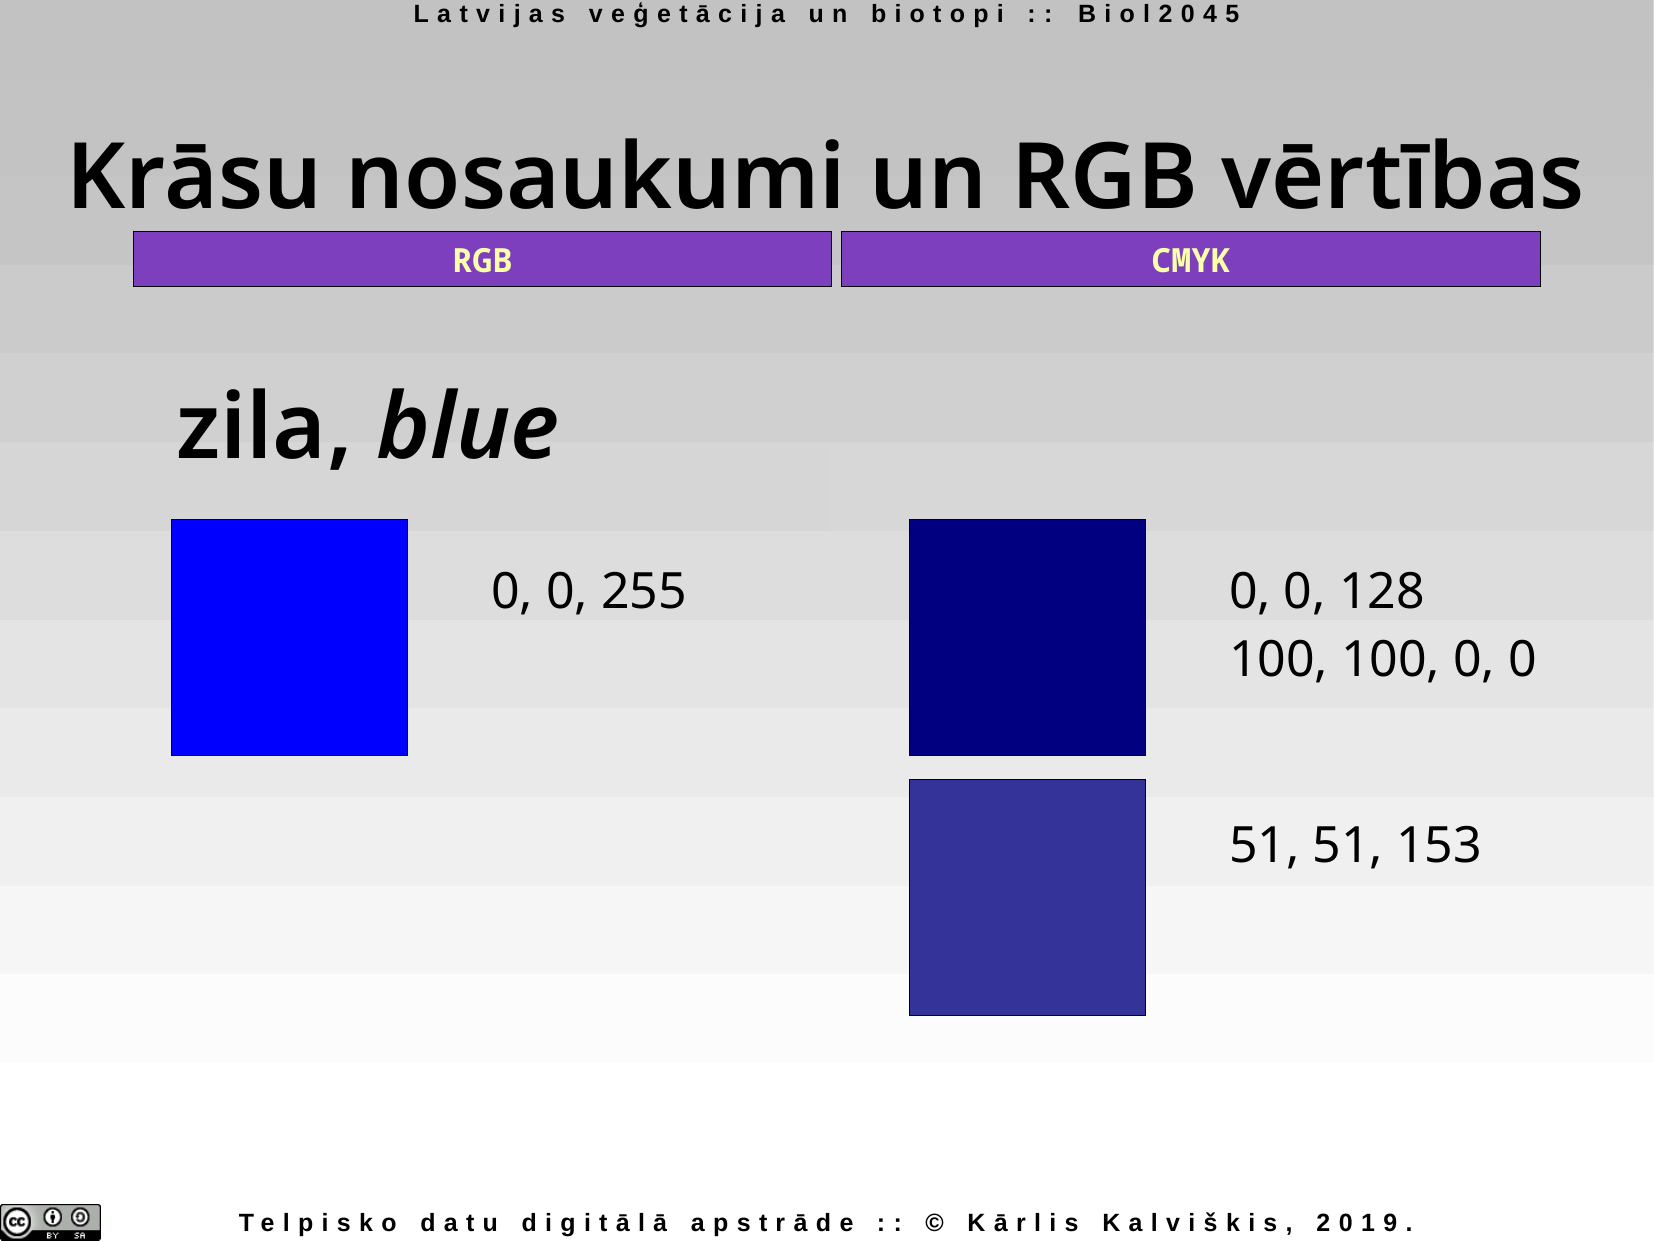

# Krāsu nosaukumi un RGB vērtības
RGB
CMYK
zila, blue
0, 0, 255
0, 0, 128
100, 100, 0, 0
51, 51, 153